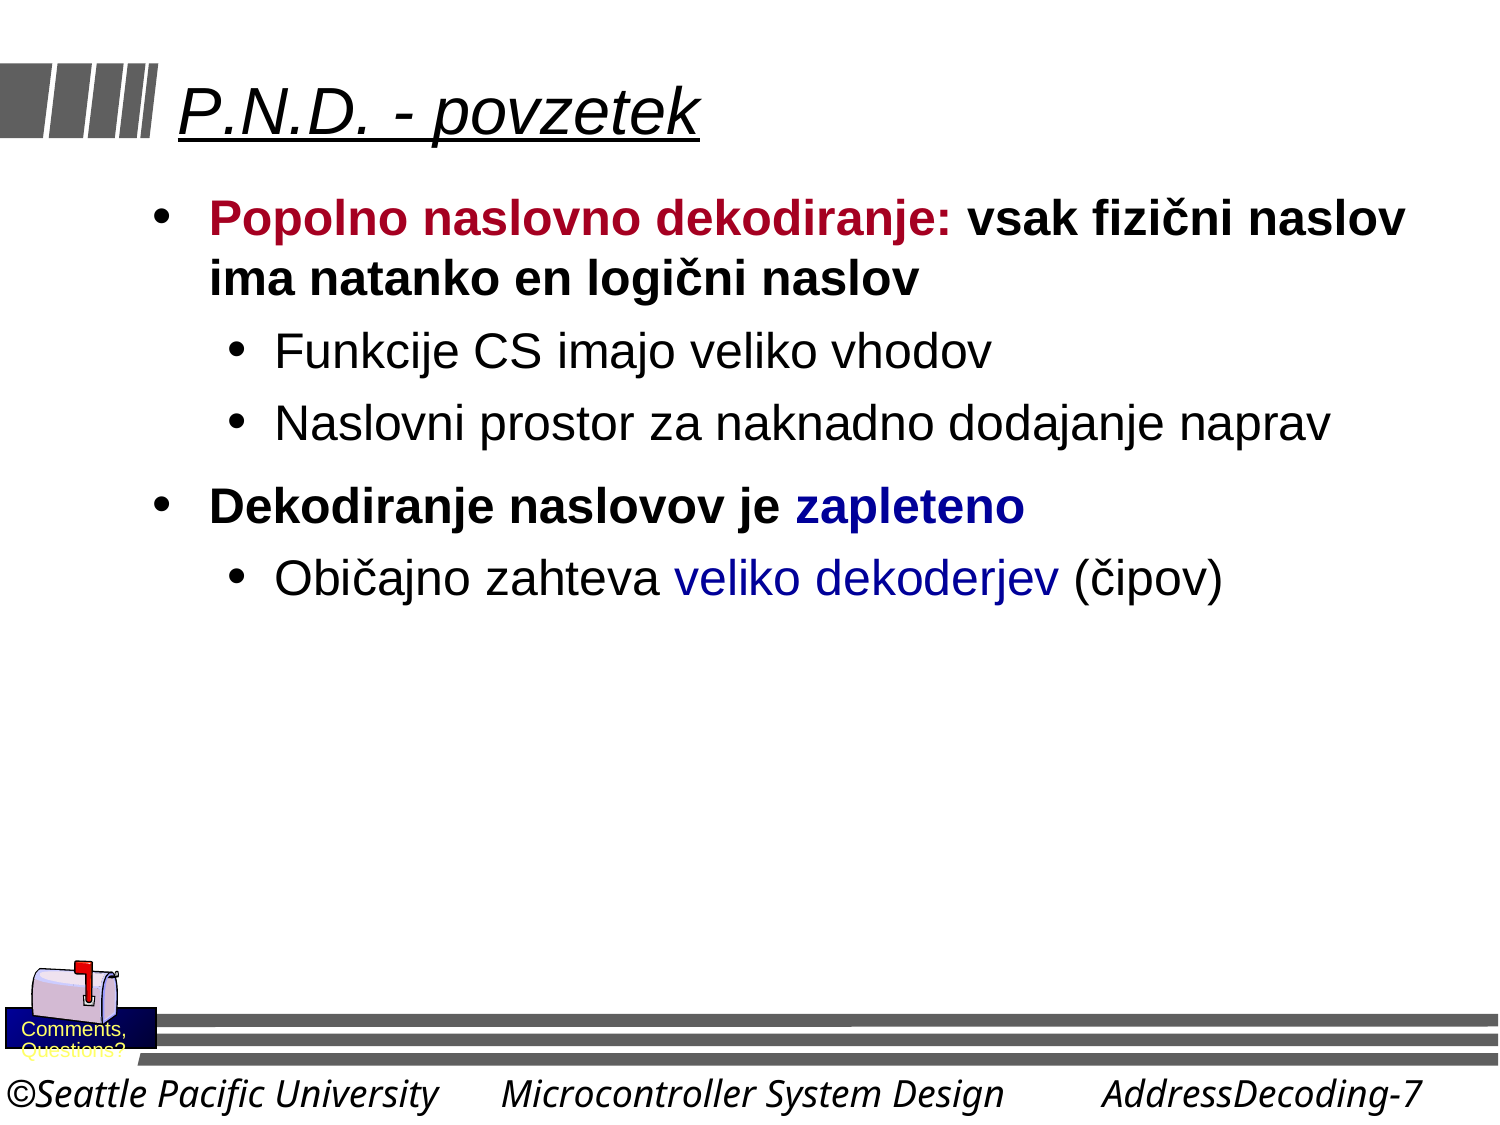

# P.N.D. - povzetek
Popolno naslovno dekodiranje: vsak fizični naslov ima natanko en logični naslov
Funkcije CS imajo veliko vhodov
Naslovni prostor za naknadno dodajanje naprav
Dekodiranje naslovov je zapleteno
Običajno zahteva veliko dekoderjev (čipov)